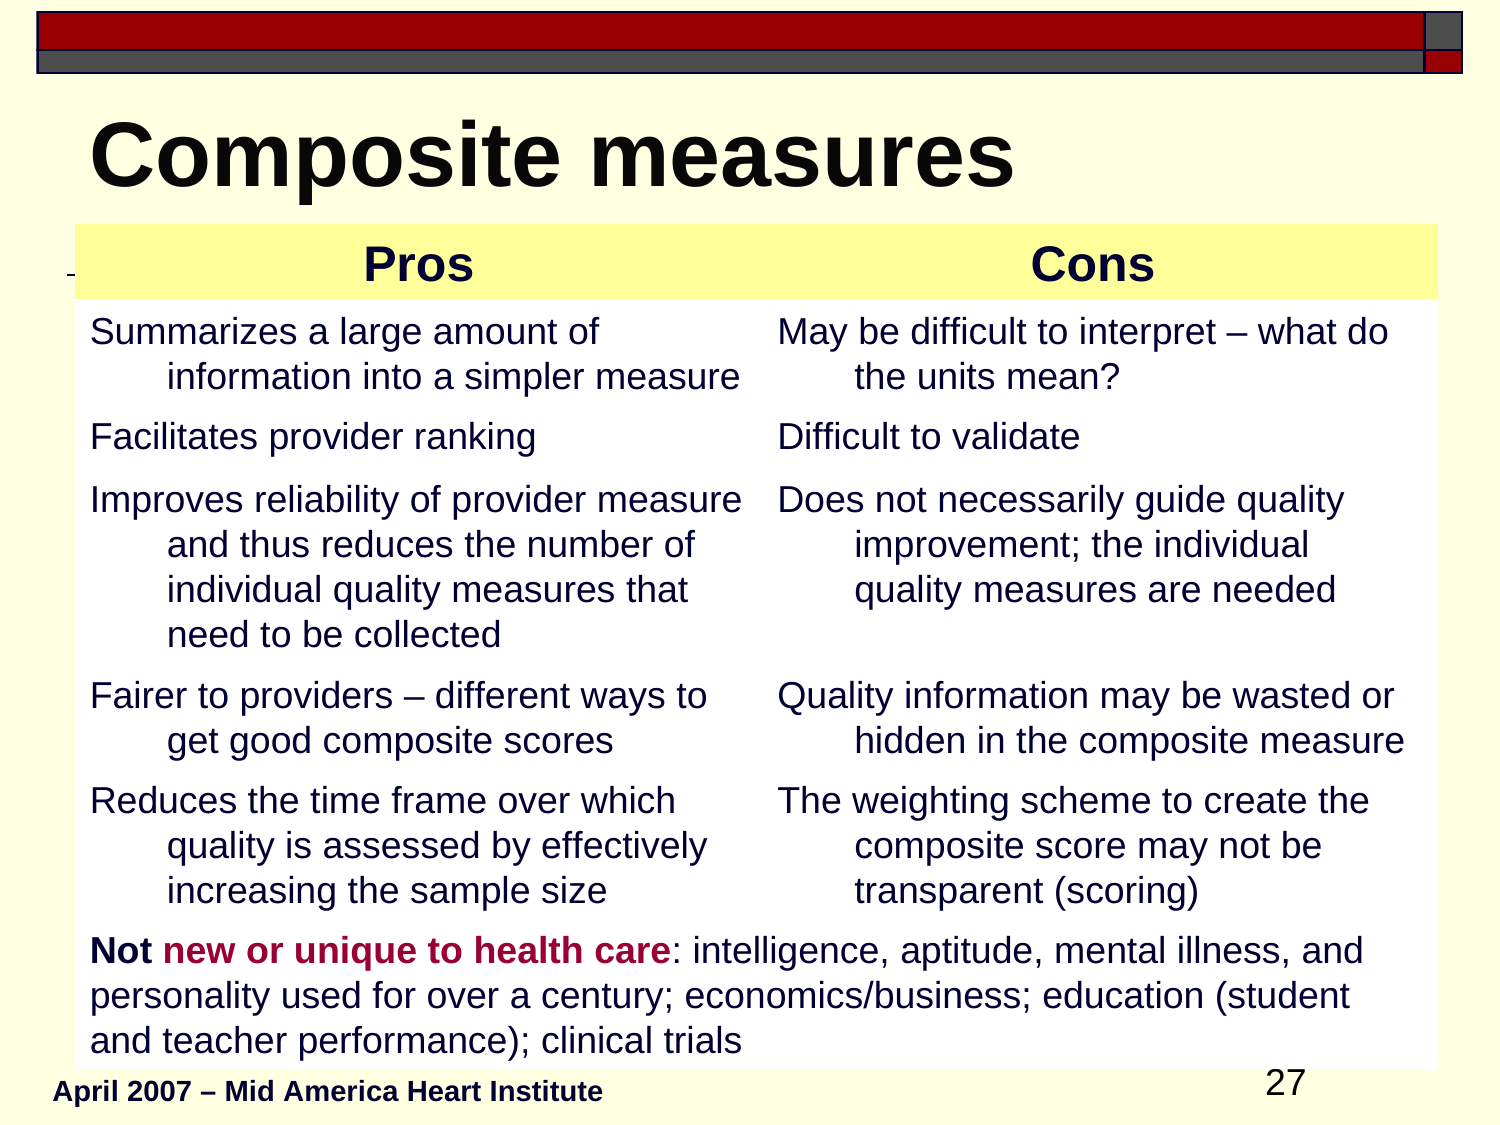

# Composite measures
| Pros | Cons |
| --- | --- |
| Summarizes a large amount of information into a simpler measure | May be difficult to interpret – what do the units mean? |
| Facilitates provider ranking | Difficult to validate |
| Improves reliability of provider measure and thus reduces the number of individual quality measures that need to be collected | Does not necessarily guide quality improvement; the individual quality measures are needed |
| Fairer to providers – different ways to get good composite scores | Quality information may be wasted or hidden in the composite measure |
| Reduces the time frame over which quality is assessed by effectively increasing the sample size | The weighting scheme to create the composite score may not be transparent (scoring) |
| Not new or unique to health care: intelligence, aptitude, mental illness, and personality used for over a century; economics/business; education (student and teacher performance); clinical trials | |
27